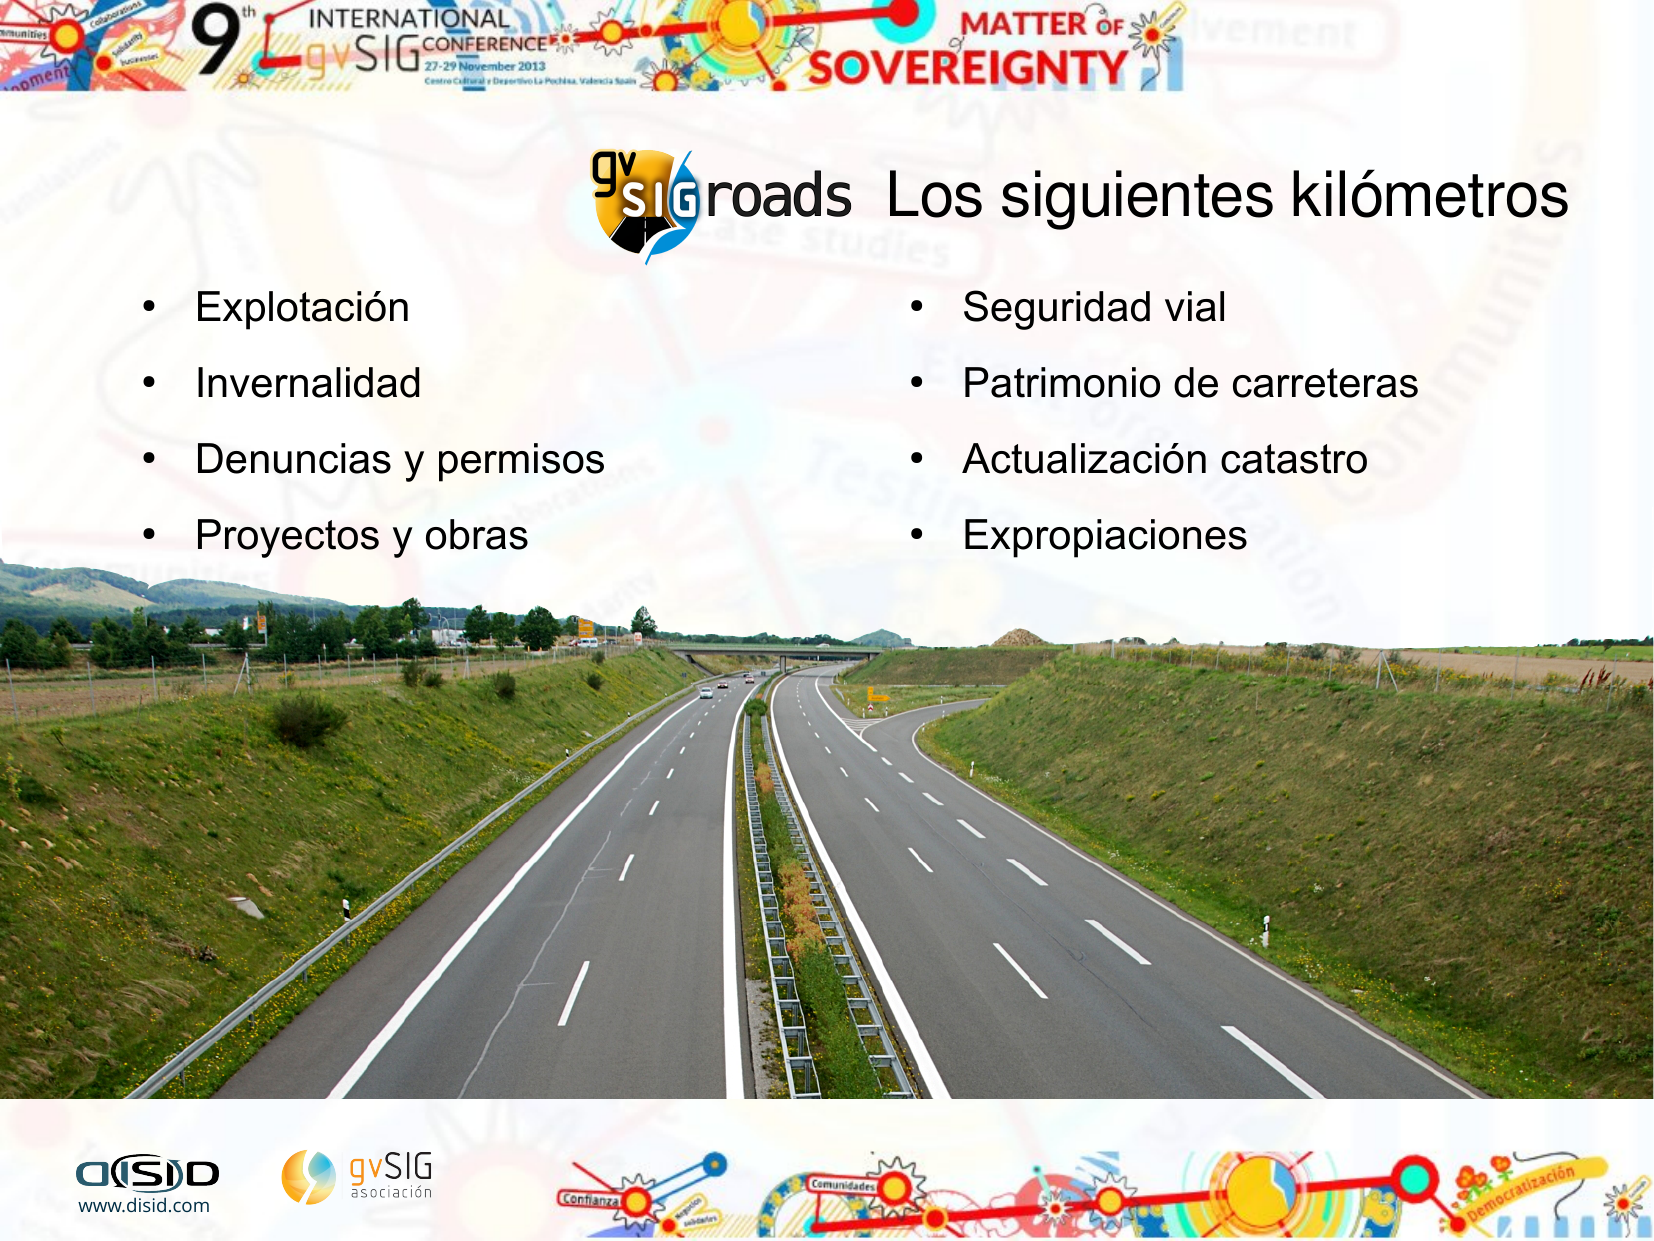

# Los siguientes kilómetros
Explotación
Invernalidad
Denuncias y permisos
Proyectos y obras
Seguridad vial
Patrimonio de carreteras
Actualización catastro
Expropiaciones